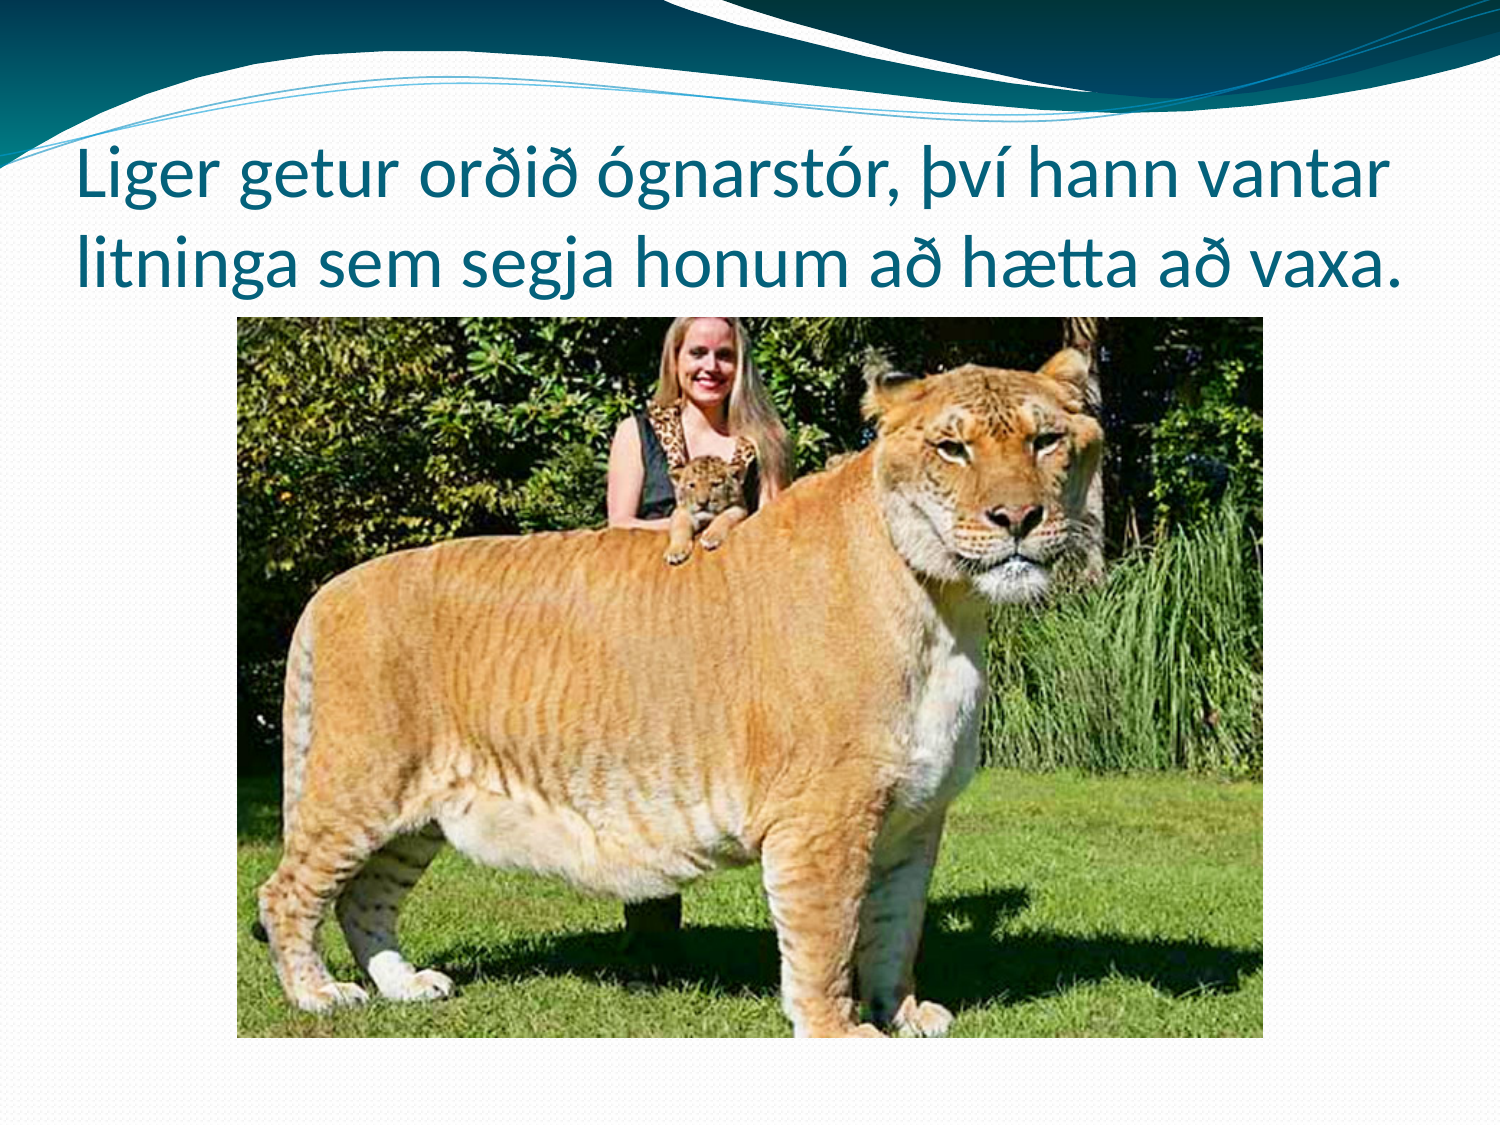

# Liger getur orðið ógnarstór, því hann vantar litninga sem segja honum að hætta að vaxa.